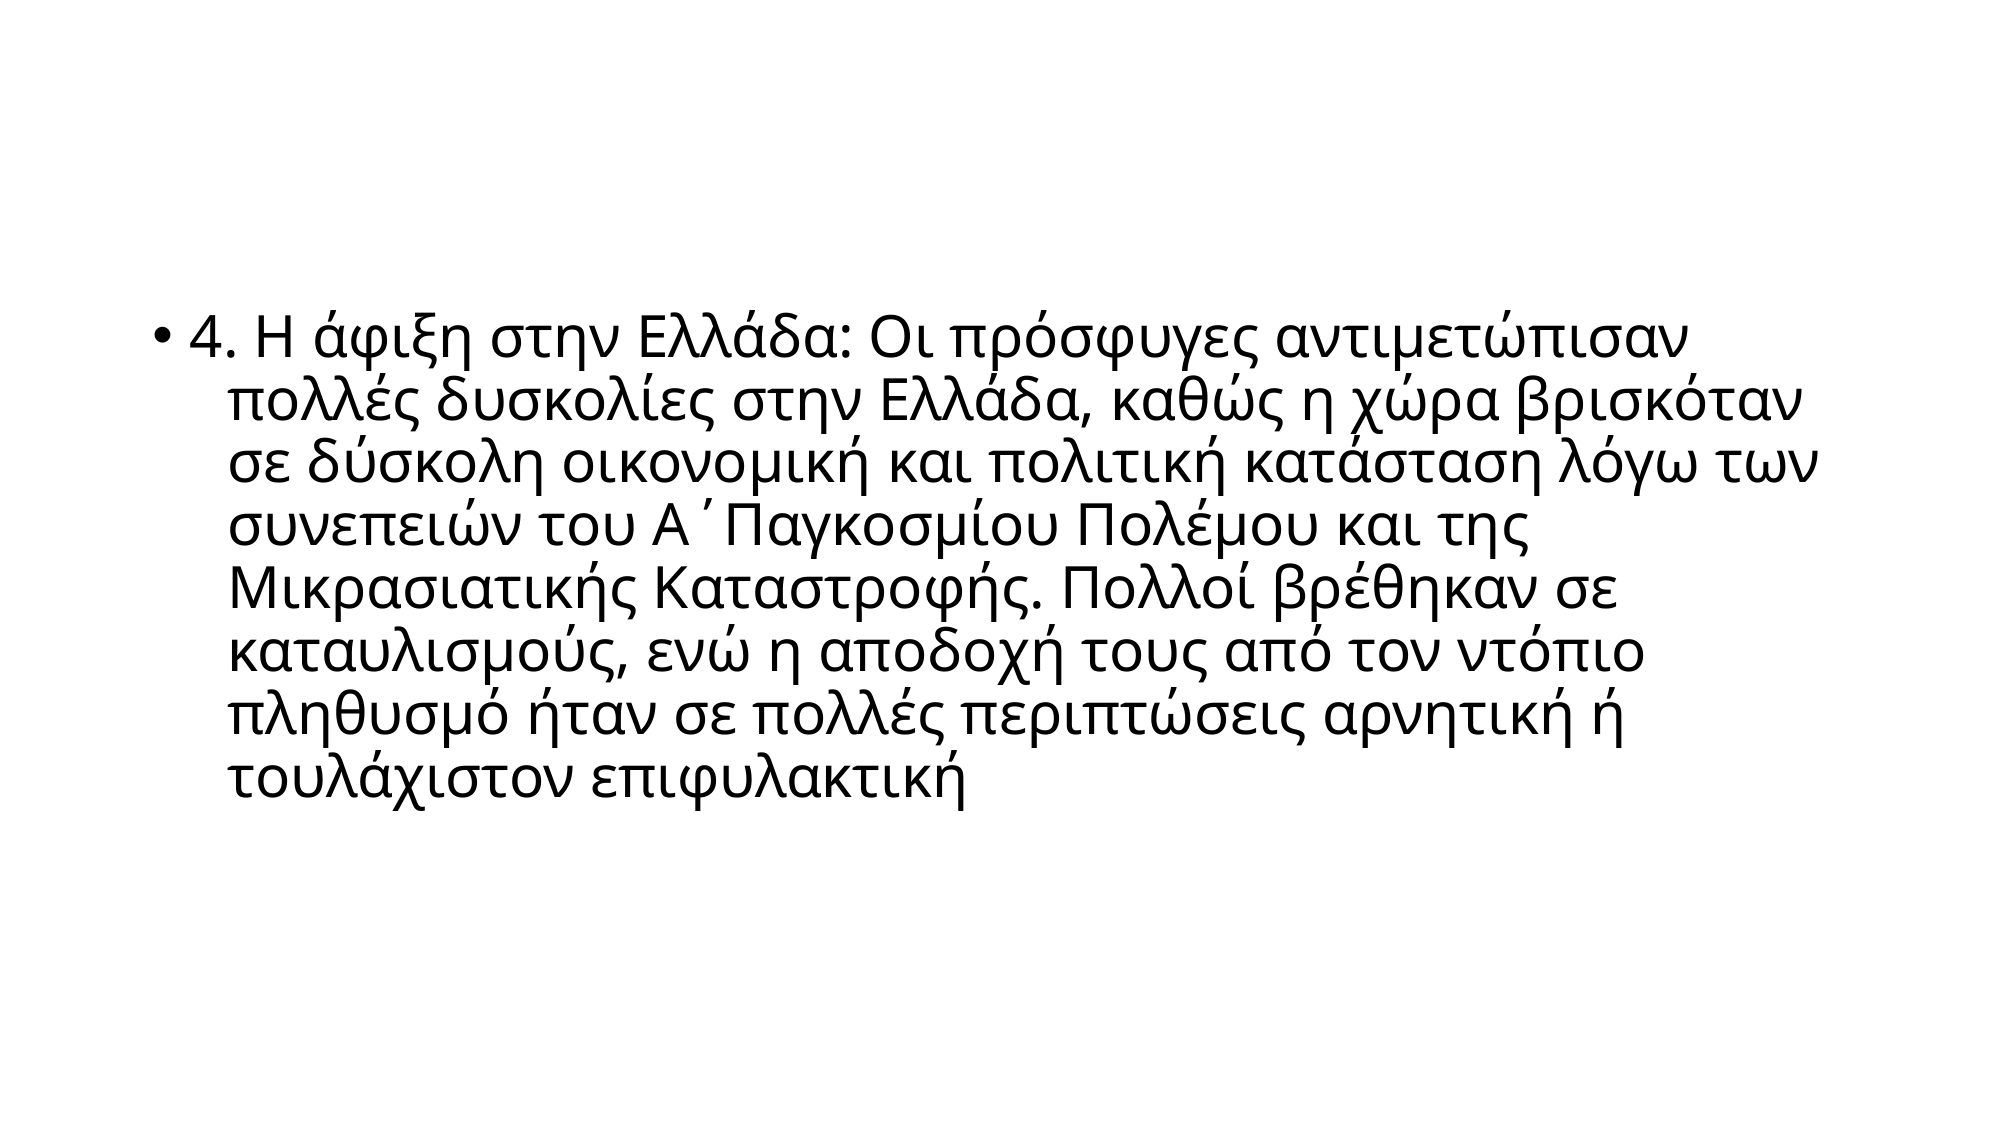

#
4. Η άφιξη στην Ελλάδα: Οι πρόσφυγες αντιμετώπισαν πολλές δυσκολίες στην Ελλάδα, καθώς η χώρα βρισκόταν σε δύσκολη οικονομική και πολιτική κατάσταση λόγω των συνεπειών του Α΄Παγκοσμίου Πολέμου και της Μικρασιατικής Καταστροφής. Πολλοί βρέθηκαν σε καταυλισμούς, ενώ η αποδοχή τους από τον ντόπιο πληθυσμό ήταν σε πολλές περιπτώσεις αρνητική ή τουλάχιστον επιφυλακτική